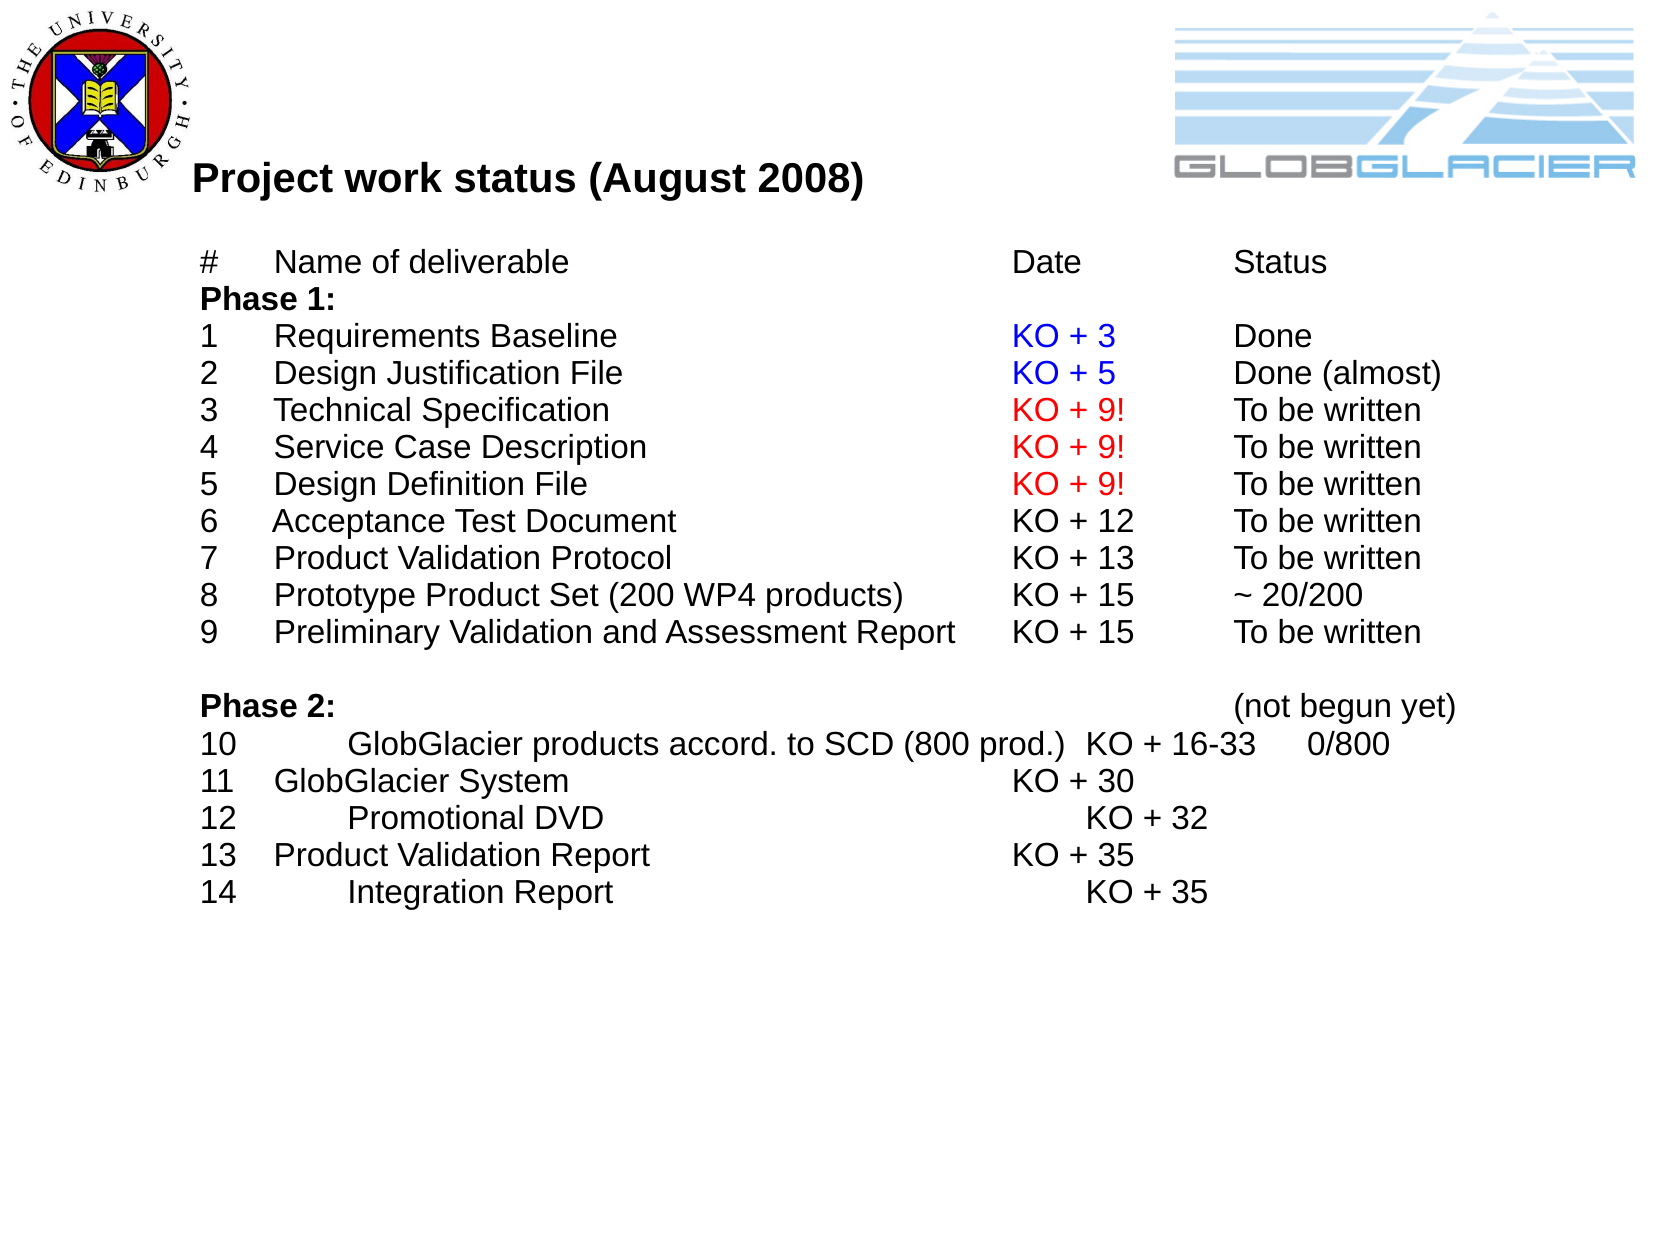

Project work status (August 2008)
#	Name of deliverable 				Date			Status
Phase 1:
1 	Requirements Baseline 				KO + 3		Done
2 Design Justification File 				KO + 5		Done (almost)
3 Technical Specification 				KO + 9!		To be written
4 Service Case Description 				KO + 9!		To be written
5 Design Definition File 				KO + 9!		To be written
6 Acceptance Test Document 				KO + 12		To be written
7 	Product Validation Protocol 				KO + 13		To be written
8 	Prototype Product Set (200 WP4 products)		KO + 15		~ 20/200
9 	Preliminary Validation and Assessment Report 	KO + 15		To be written
Phase 2:													(not begun yet)
10 	GlobGlacier products accord. to SCD (800 prod.)	KO + 16-33	0/800
11	GlobGlacier System 			KO + 30
12 	Promotional DVD 				KO + 32
13 Product Validation Report 				KO + 35
14 	Integration Report 				KO + 35